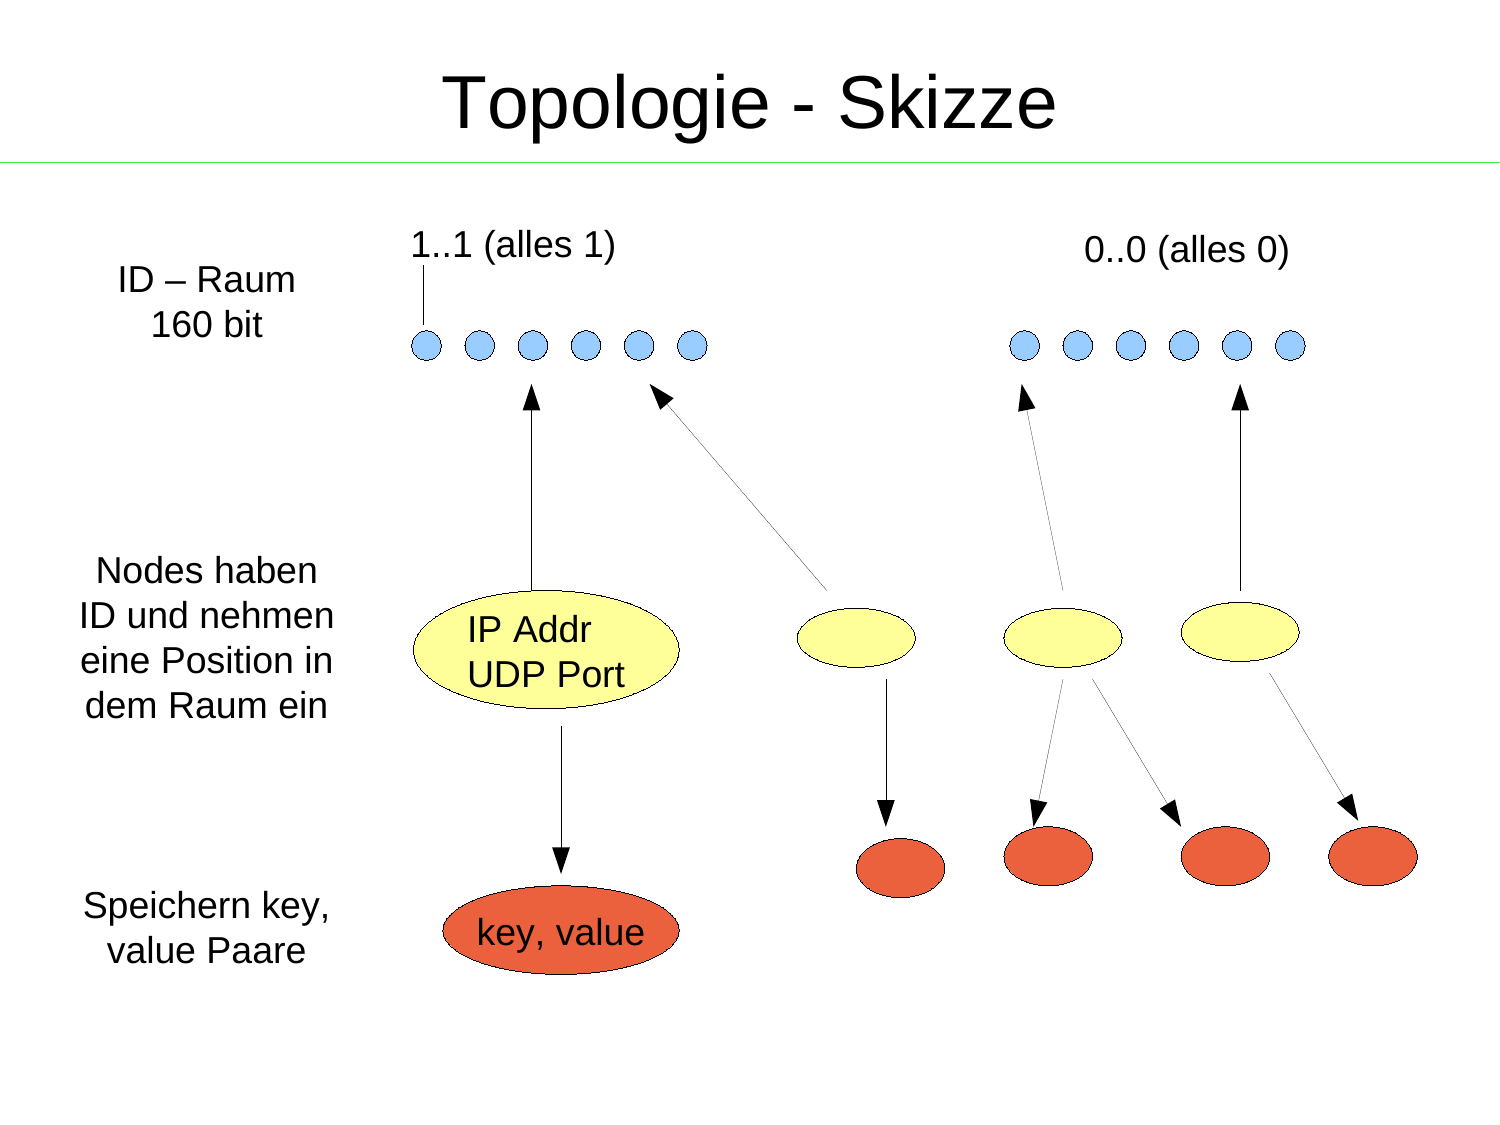

# Topologie - Skizze
1..1 (alles 1)
0..0 (alles 0)
ID – Raum
160 bit
Nodes haben ID und nehmen eine Position in dem Raum ein
IP Addr
UDP Port
Speichern key, value Paare
key, value